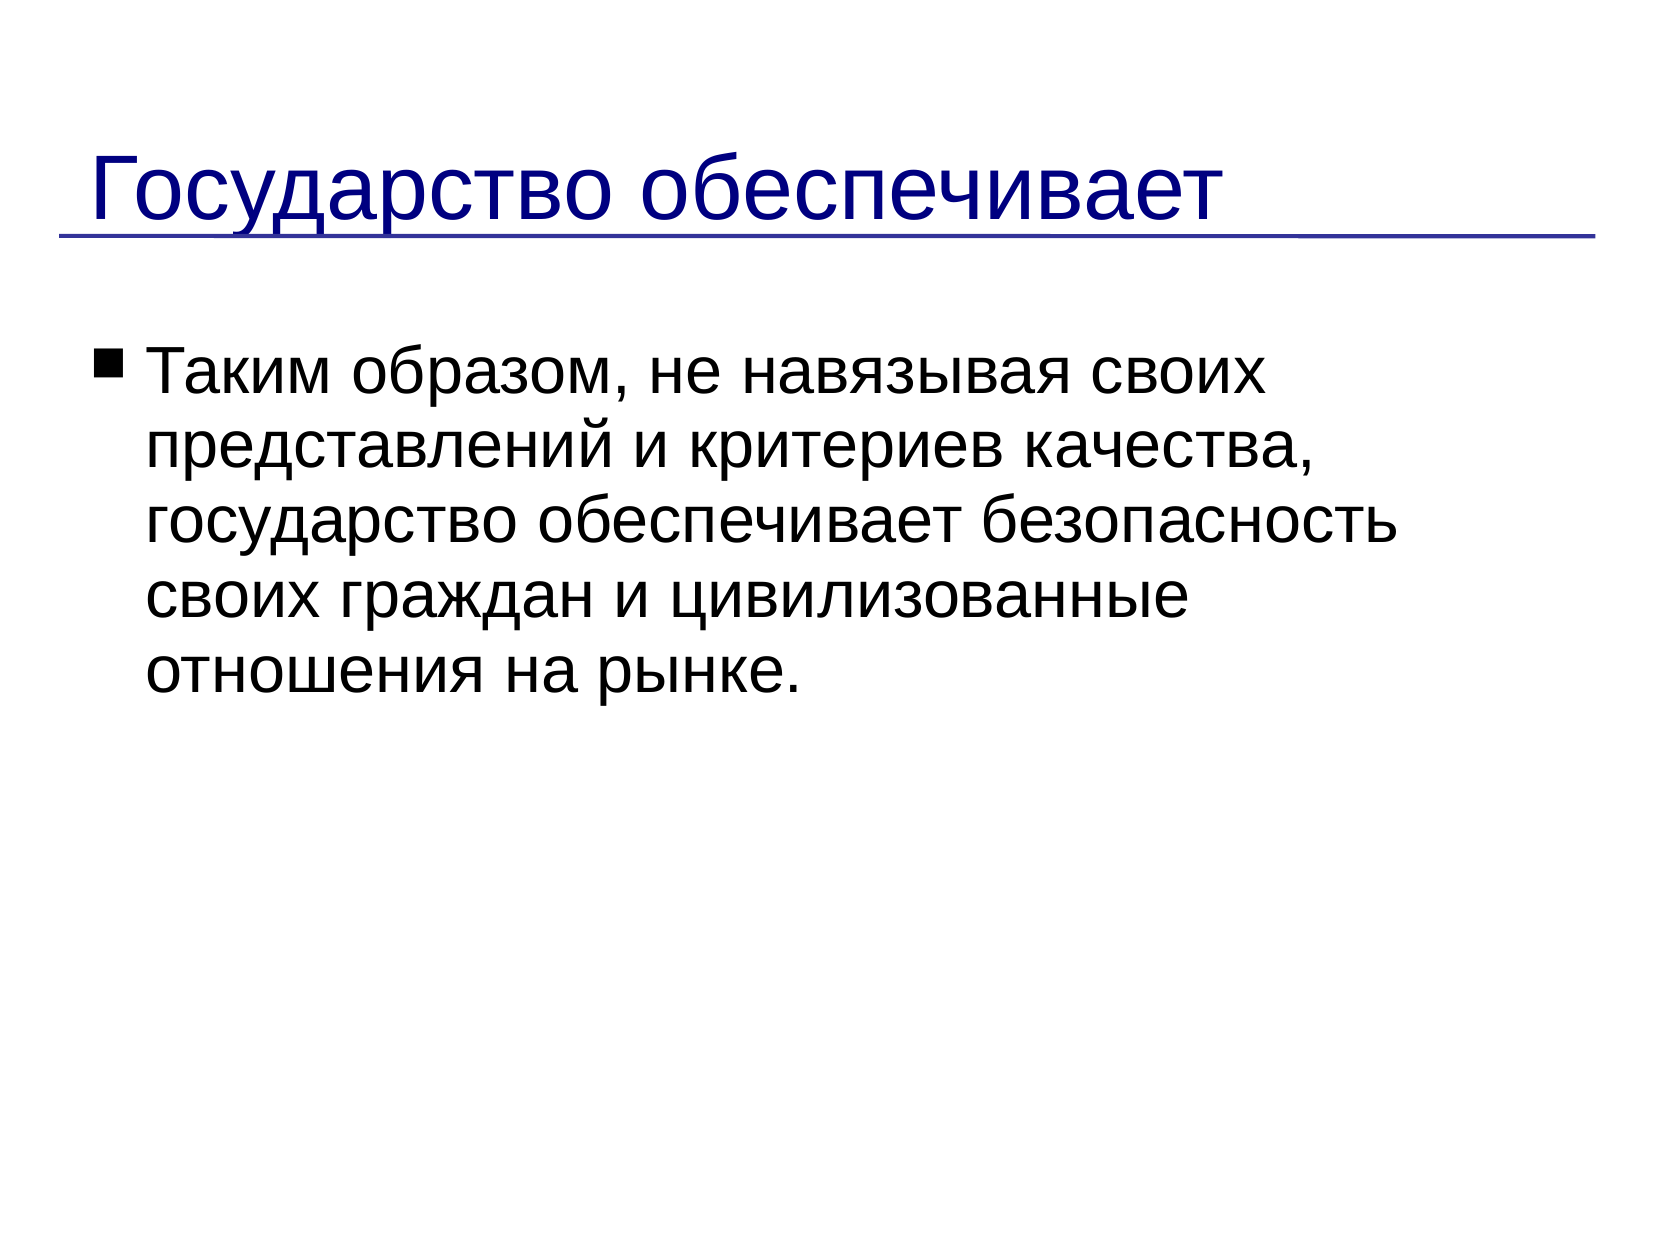

# Государство обеспечивает
Таким образом, не навязывая своих представлений и критериев качества, государство обеспечивает безопасность своих граждан и цивилизованные отношения на рынке.